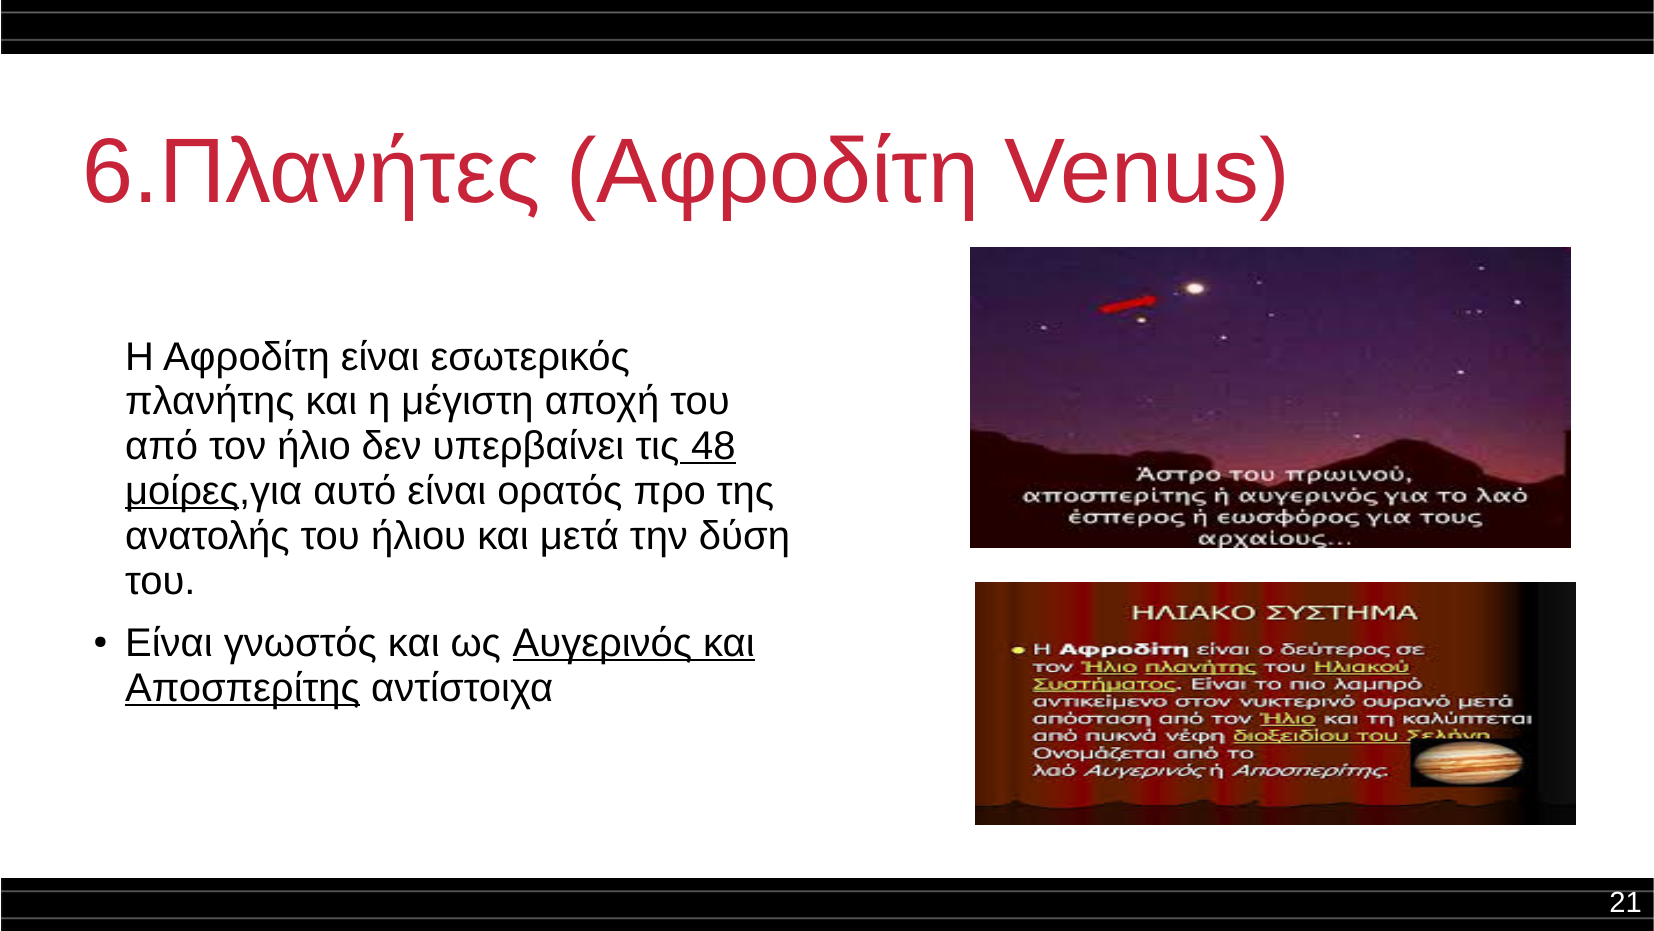

# 6.Πλανήτες (Αφροδίτη Venus)
Η Αφροδίτη είναι εσωτερικός πλανήτης και η μέγιστη αποχή του από τον ήλιο δεν υπερβαίνει τις 48 μοίρες,για αυτό είναι ορατός προ της ανατολής του ήλιου και μετά την δύση του.
Είναι γνωστός και ως Αυγερινός και Αποσπερίτης αντίστοιχα